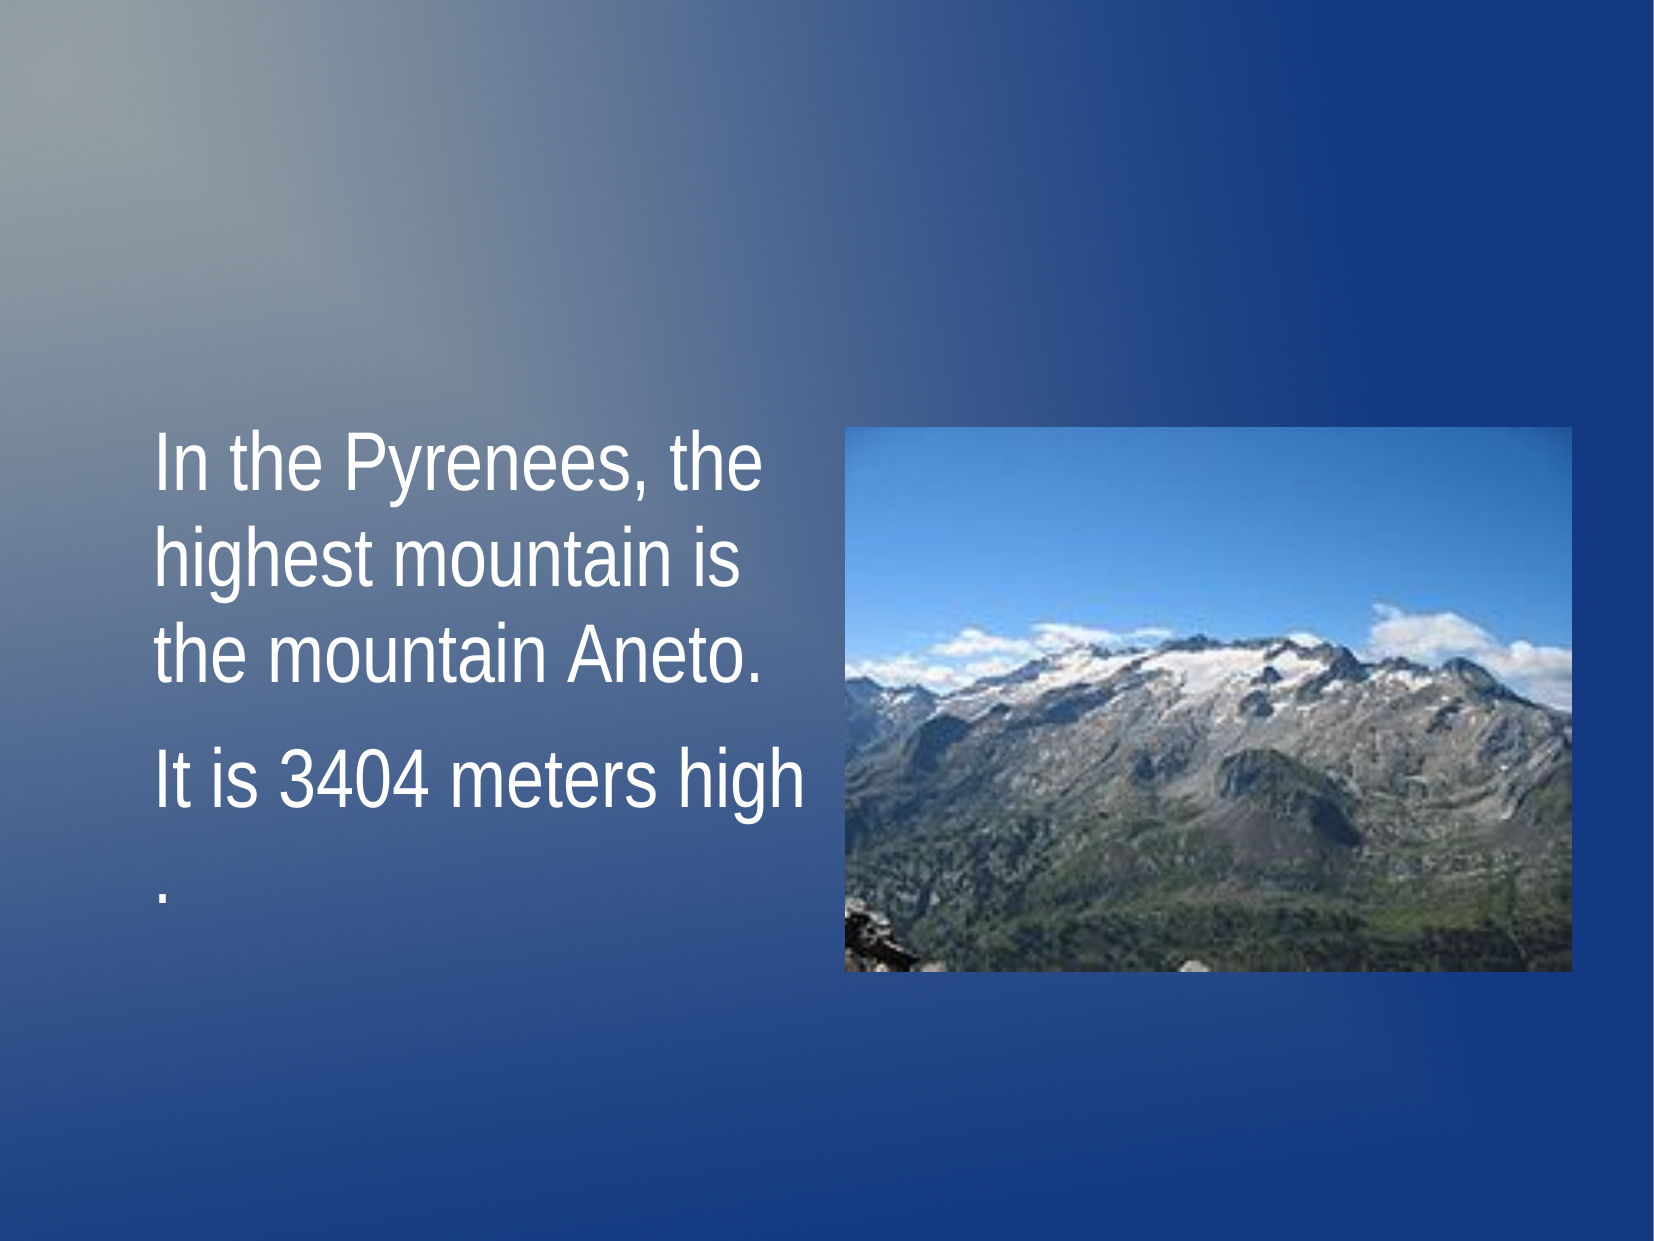

# In the Pyrenees, the highest mountain is the mountain Aneto.
It is 3404 meters high .